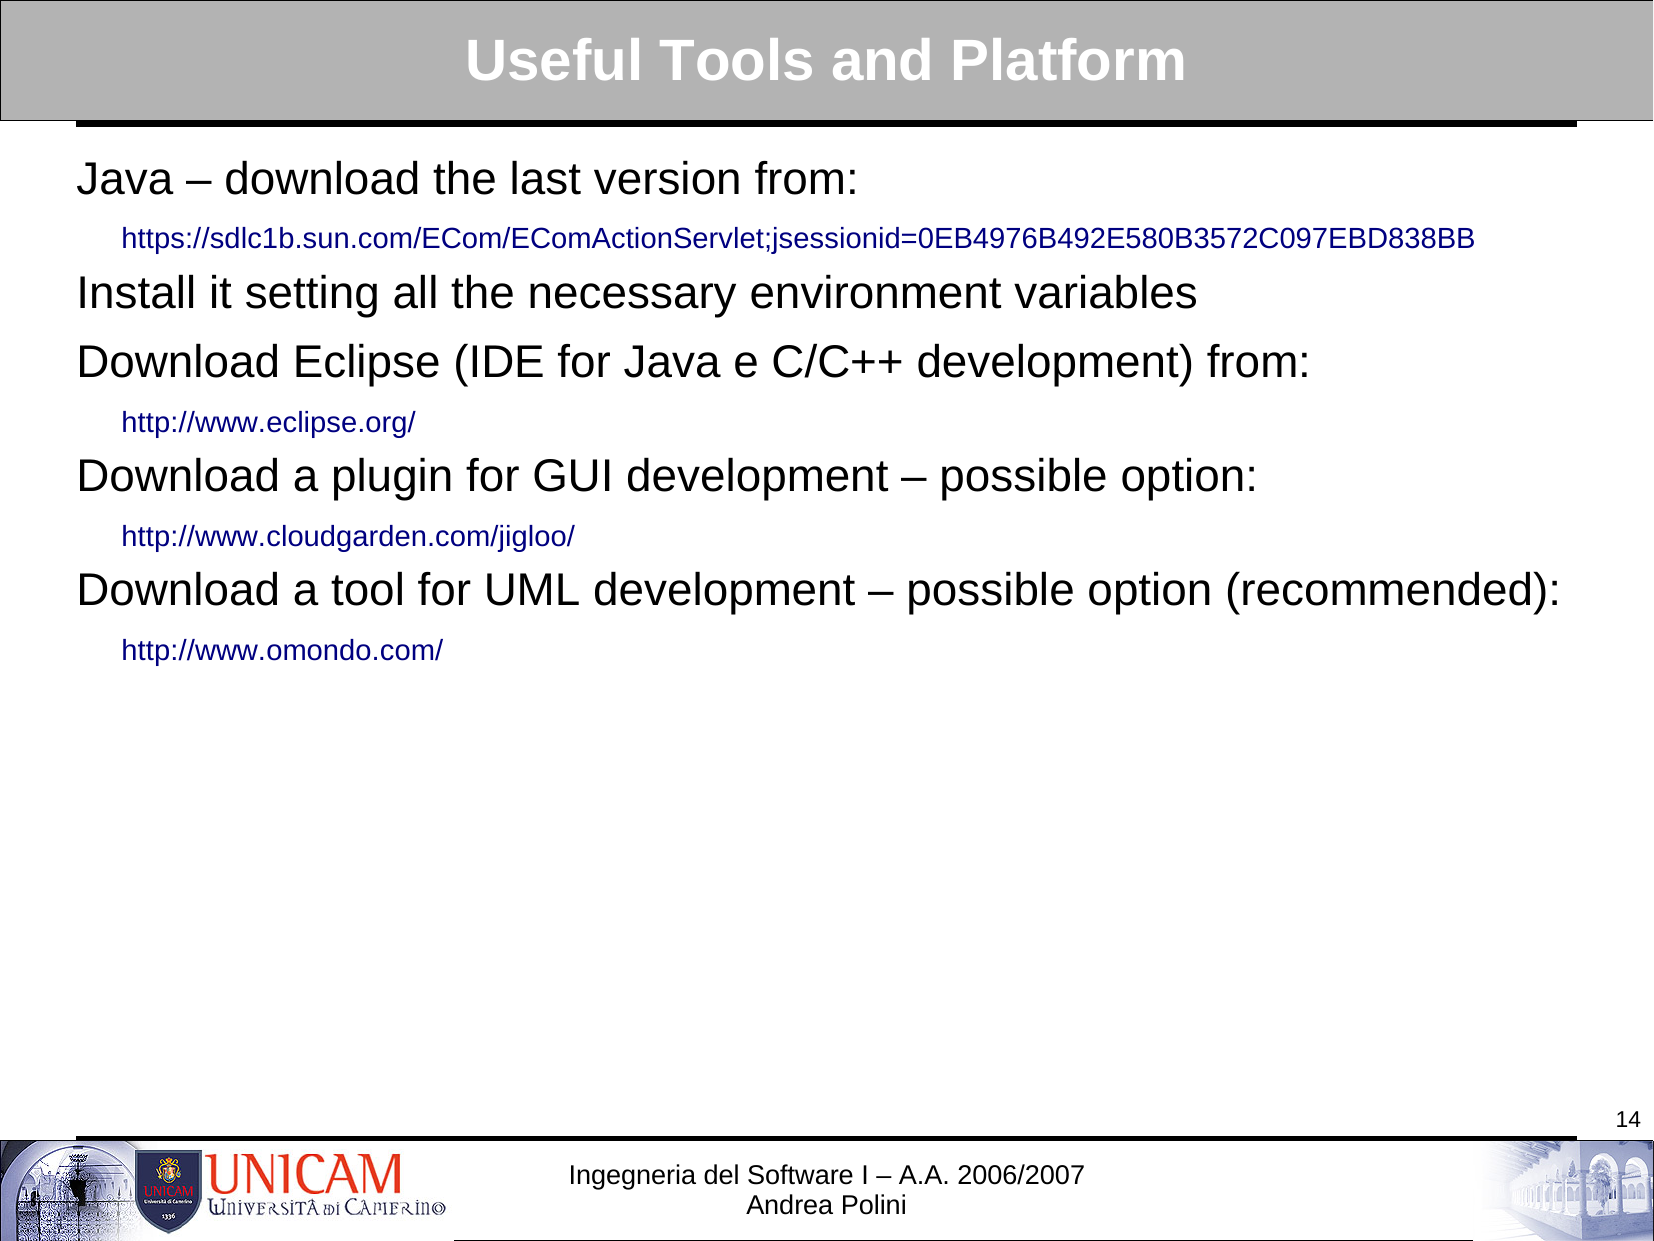

# Useful Tools and Platform
Java – download the last version from:
https://sdlc1b.sun.com/ECom/EComActionServlet;jsessionid=0EB4976B492E580B3572C097EBD838BB
Install it setting all the necessary environment variables
Download Eclipse (IDE for Java e C/C++ development) from:
http://www.eclipse.org/
Download a plugin for GUI development – possible option:
http://www.cloudgarden.com/jigloo/
Download a tool for UML development – possible option (recommended):
http://www.omondo.com/
14